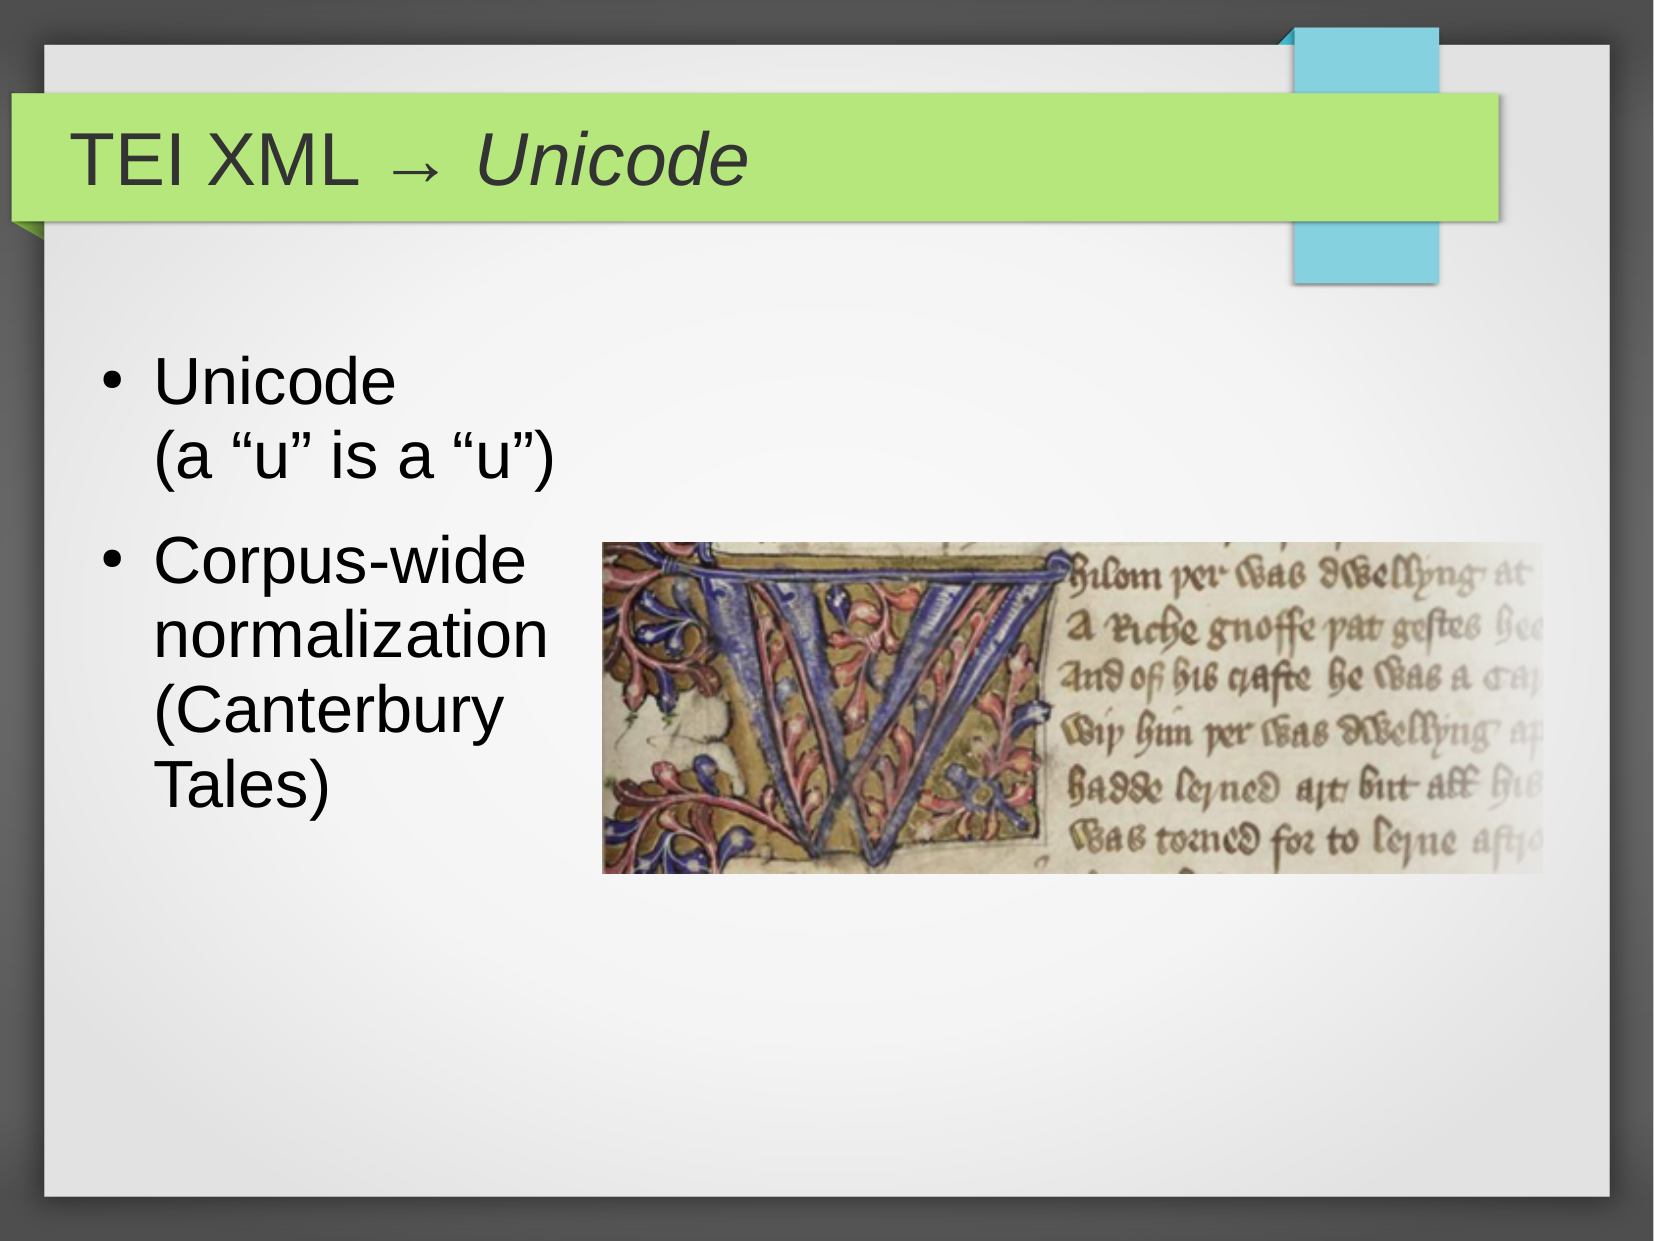

TEI XML → Unicode
# Unicode (a “u” is a “u”)
Corpus-wide normalization
(Canterbury Tales)